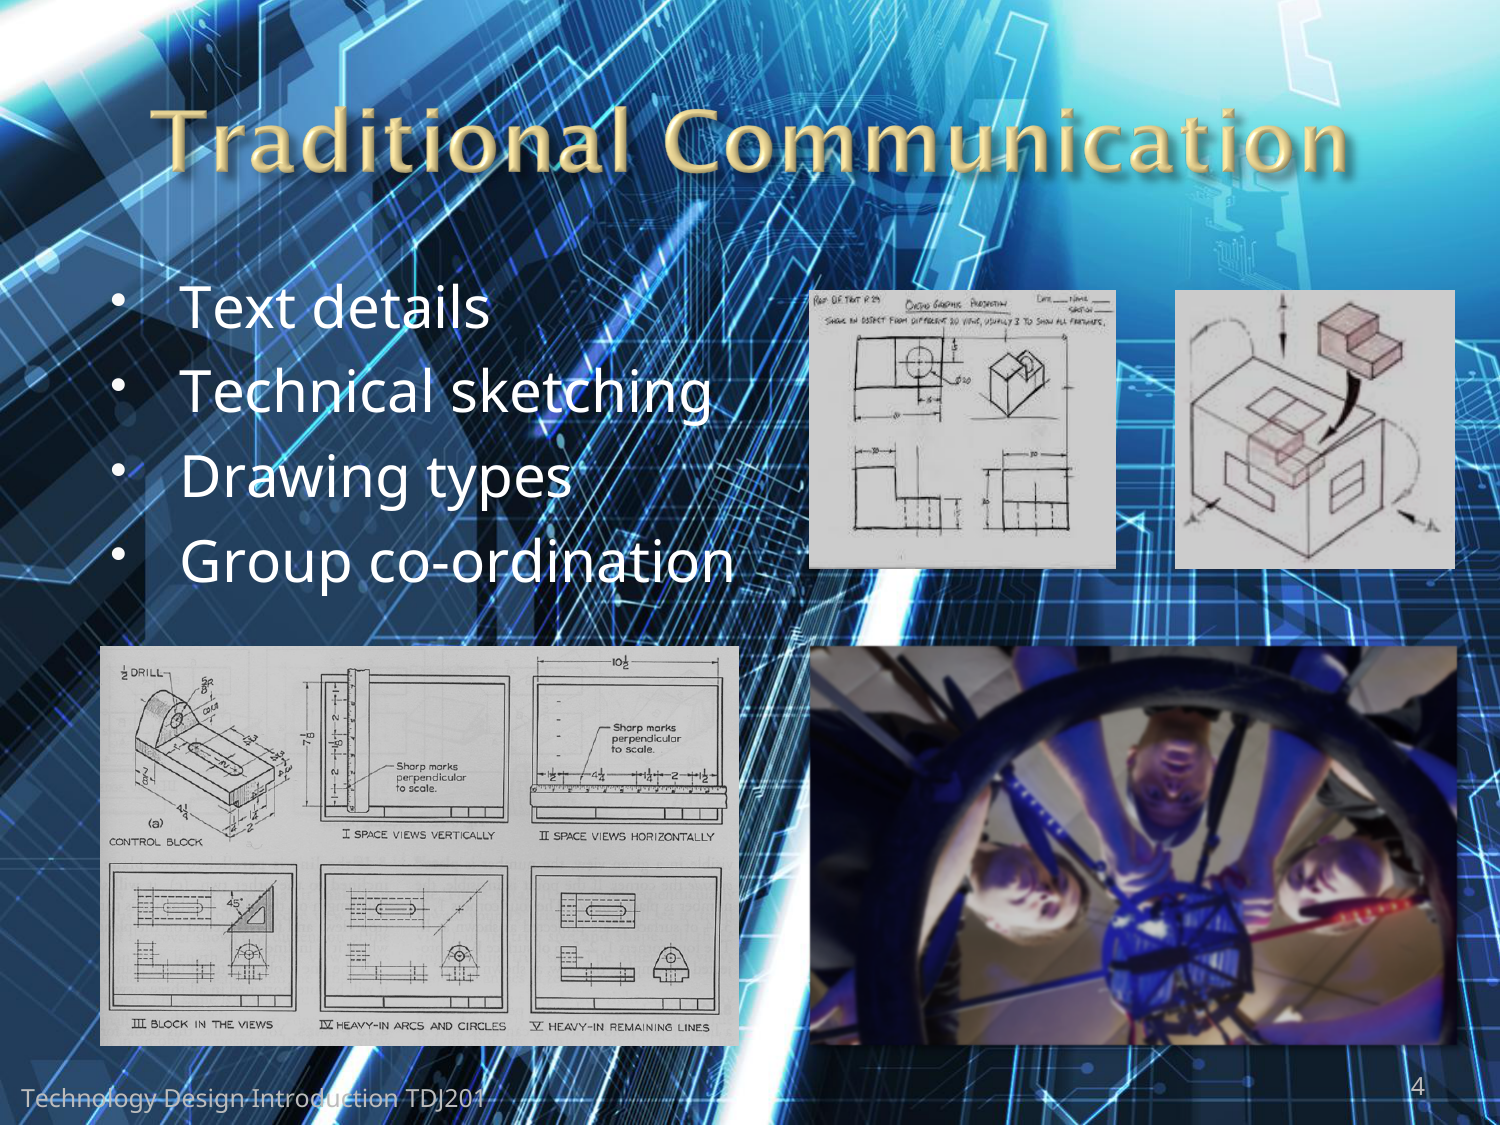

# Text details
Technical sketching
Drawing types
Group co-ordination
Technology Design Introduction TDJ201